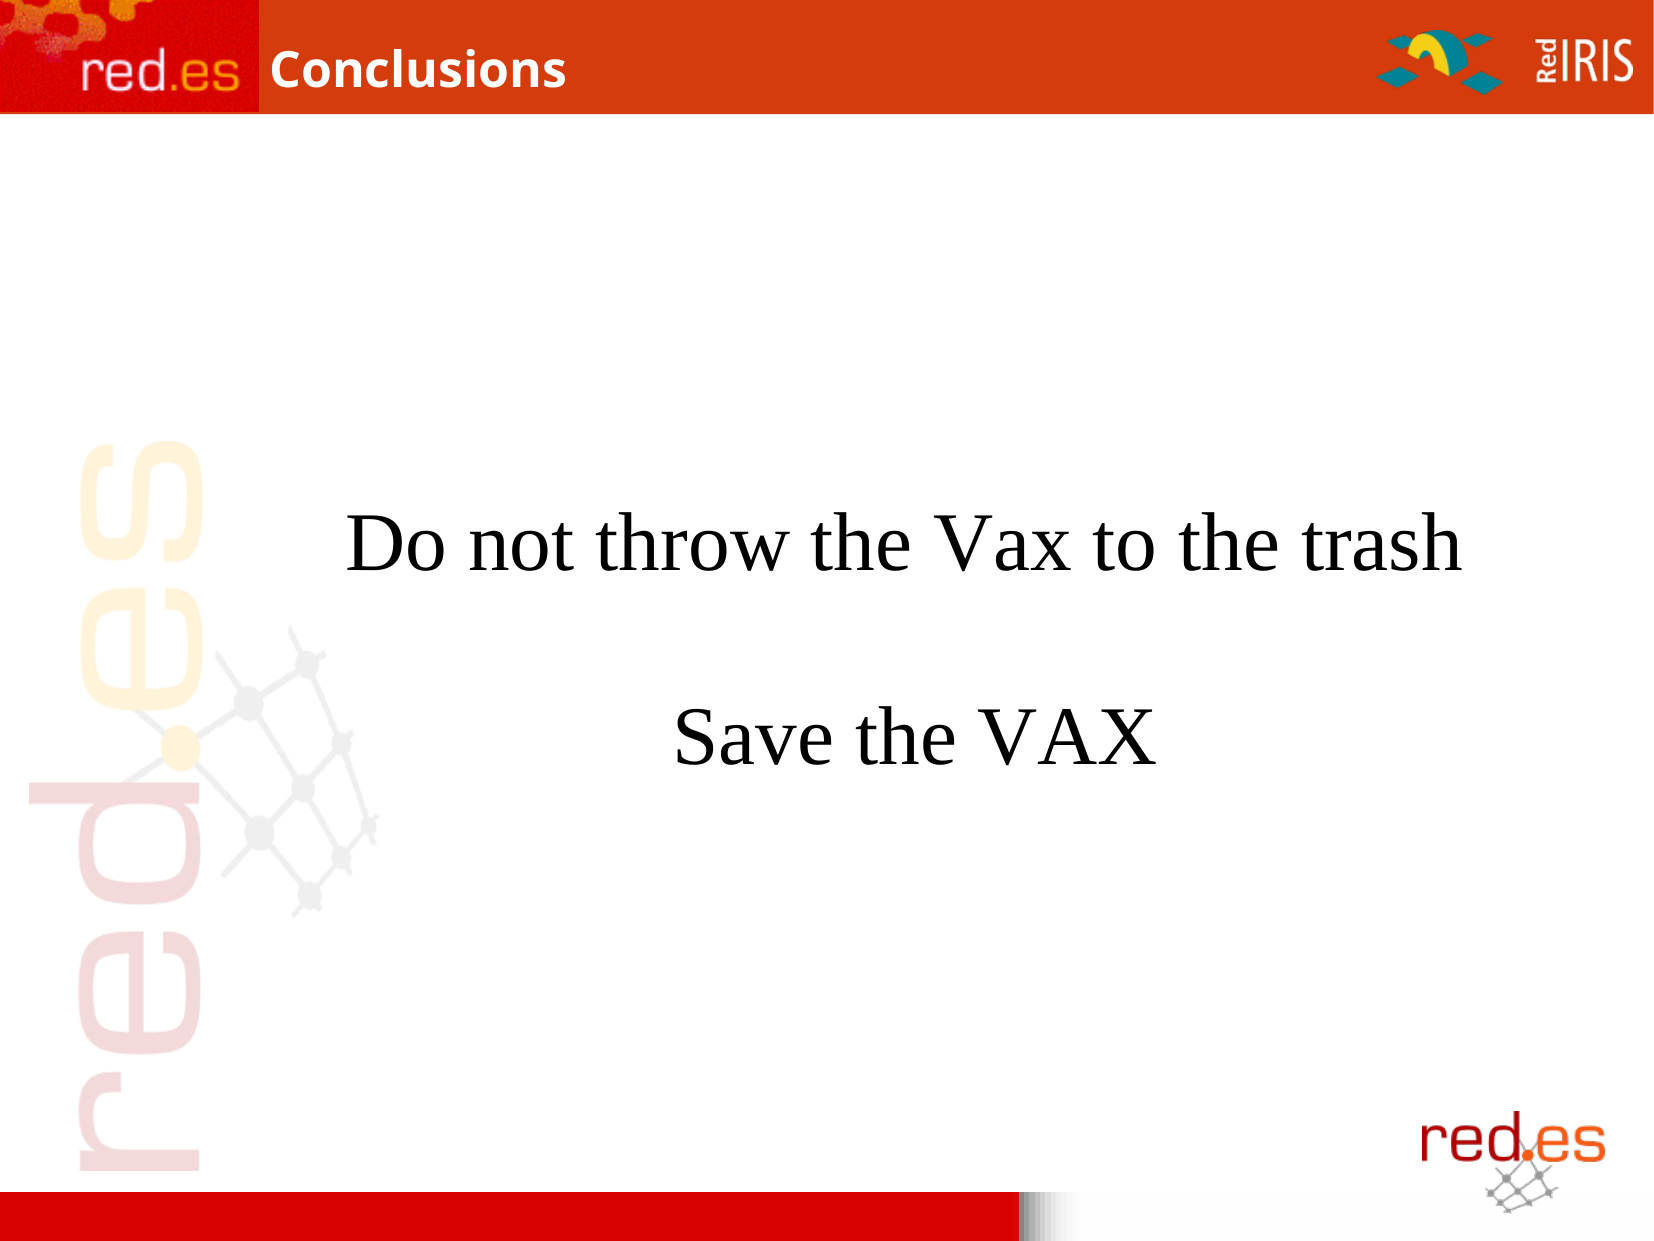

# Conclusions
Do not throw the Vax to the trash
 Save the VAX